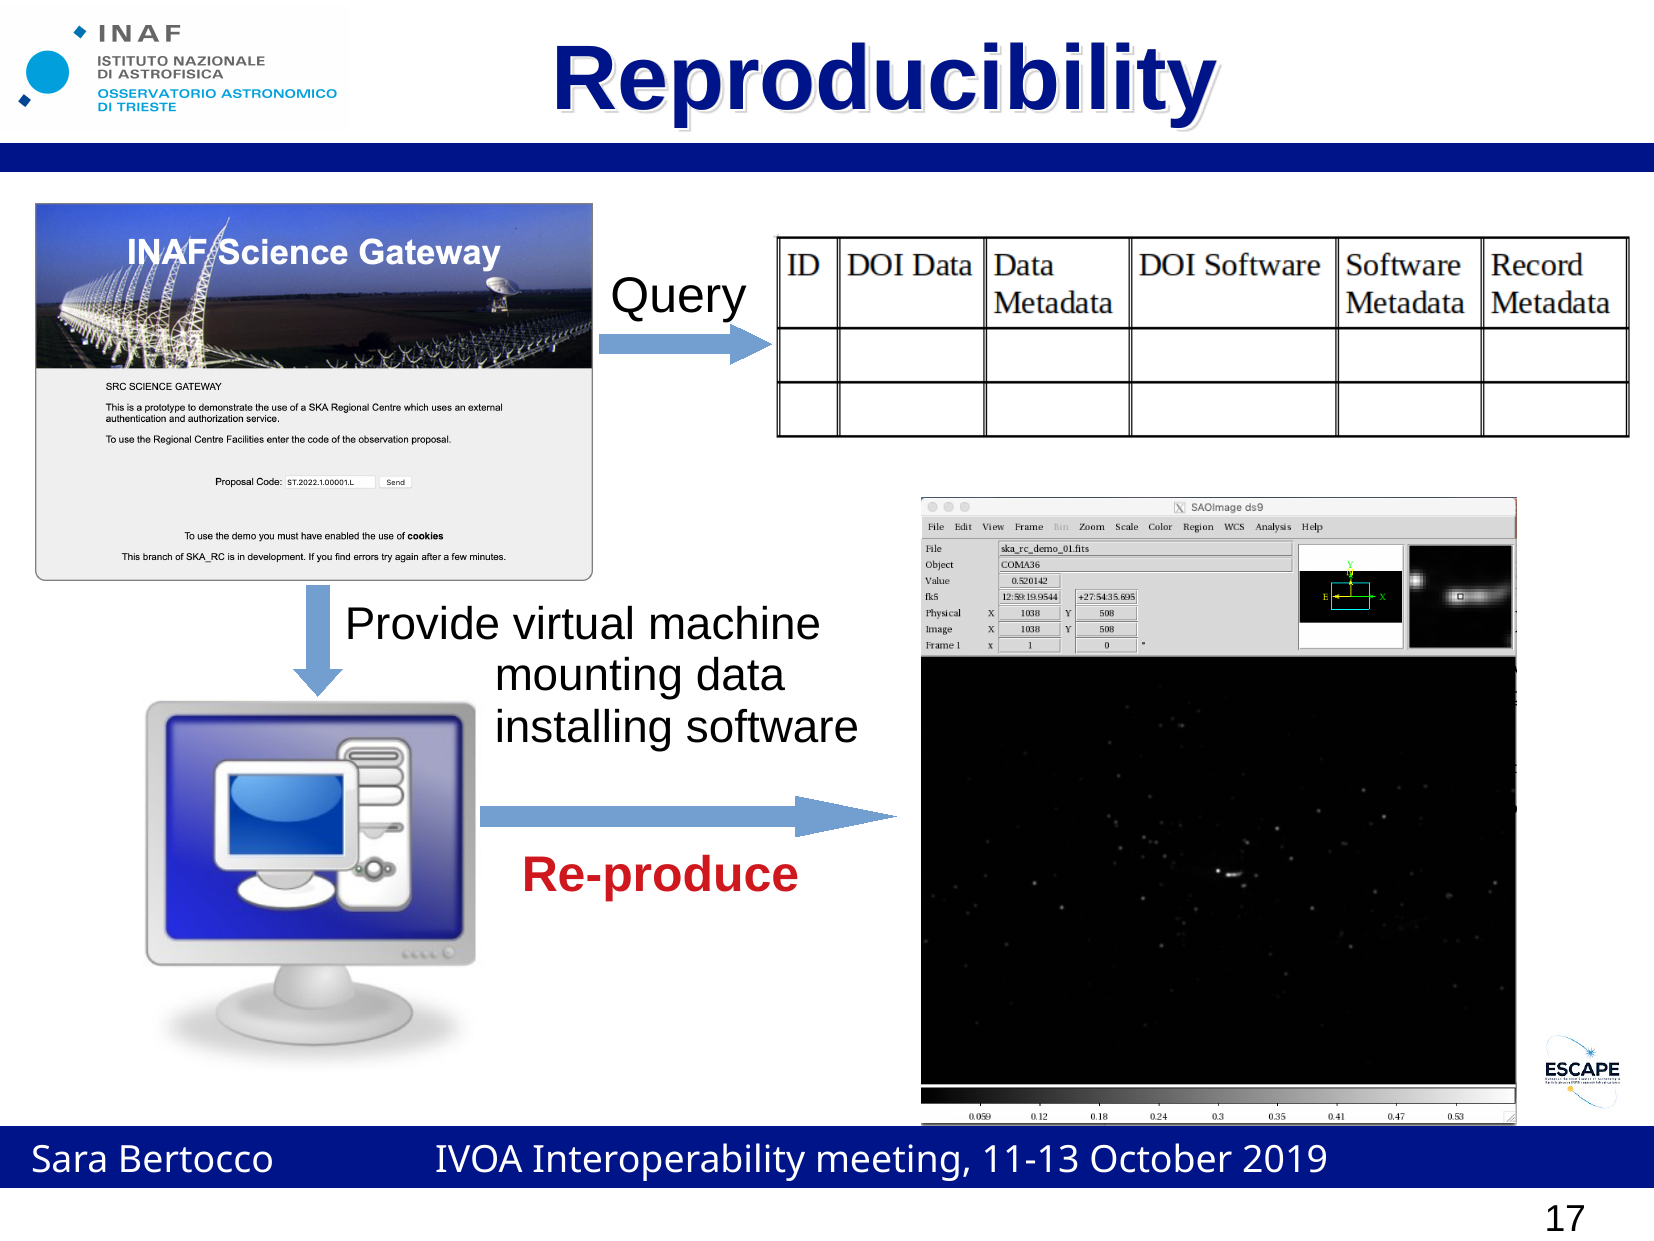

# Reproducibility
Query
Provide virtual machine
		mounting data
		installing software
Re-produce
Sara Bertocco		 IVOA Interoperability meeting, 11-13 October 2019